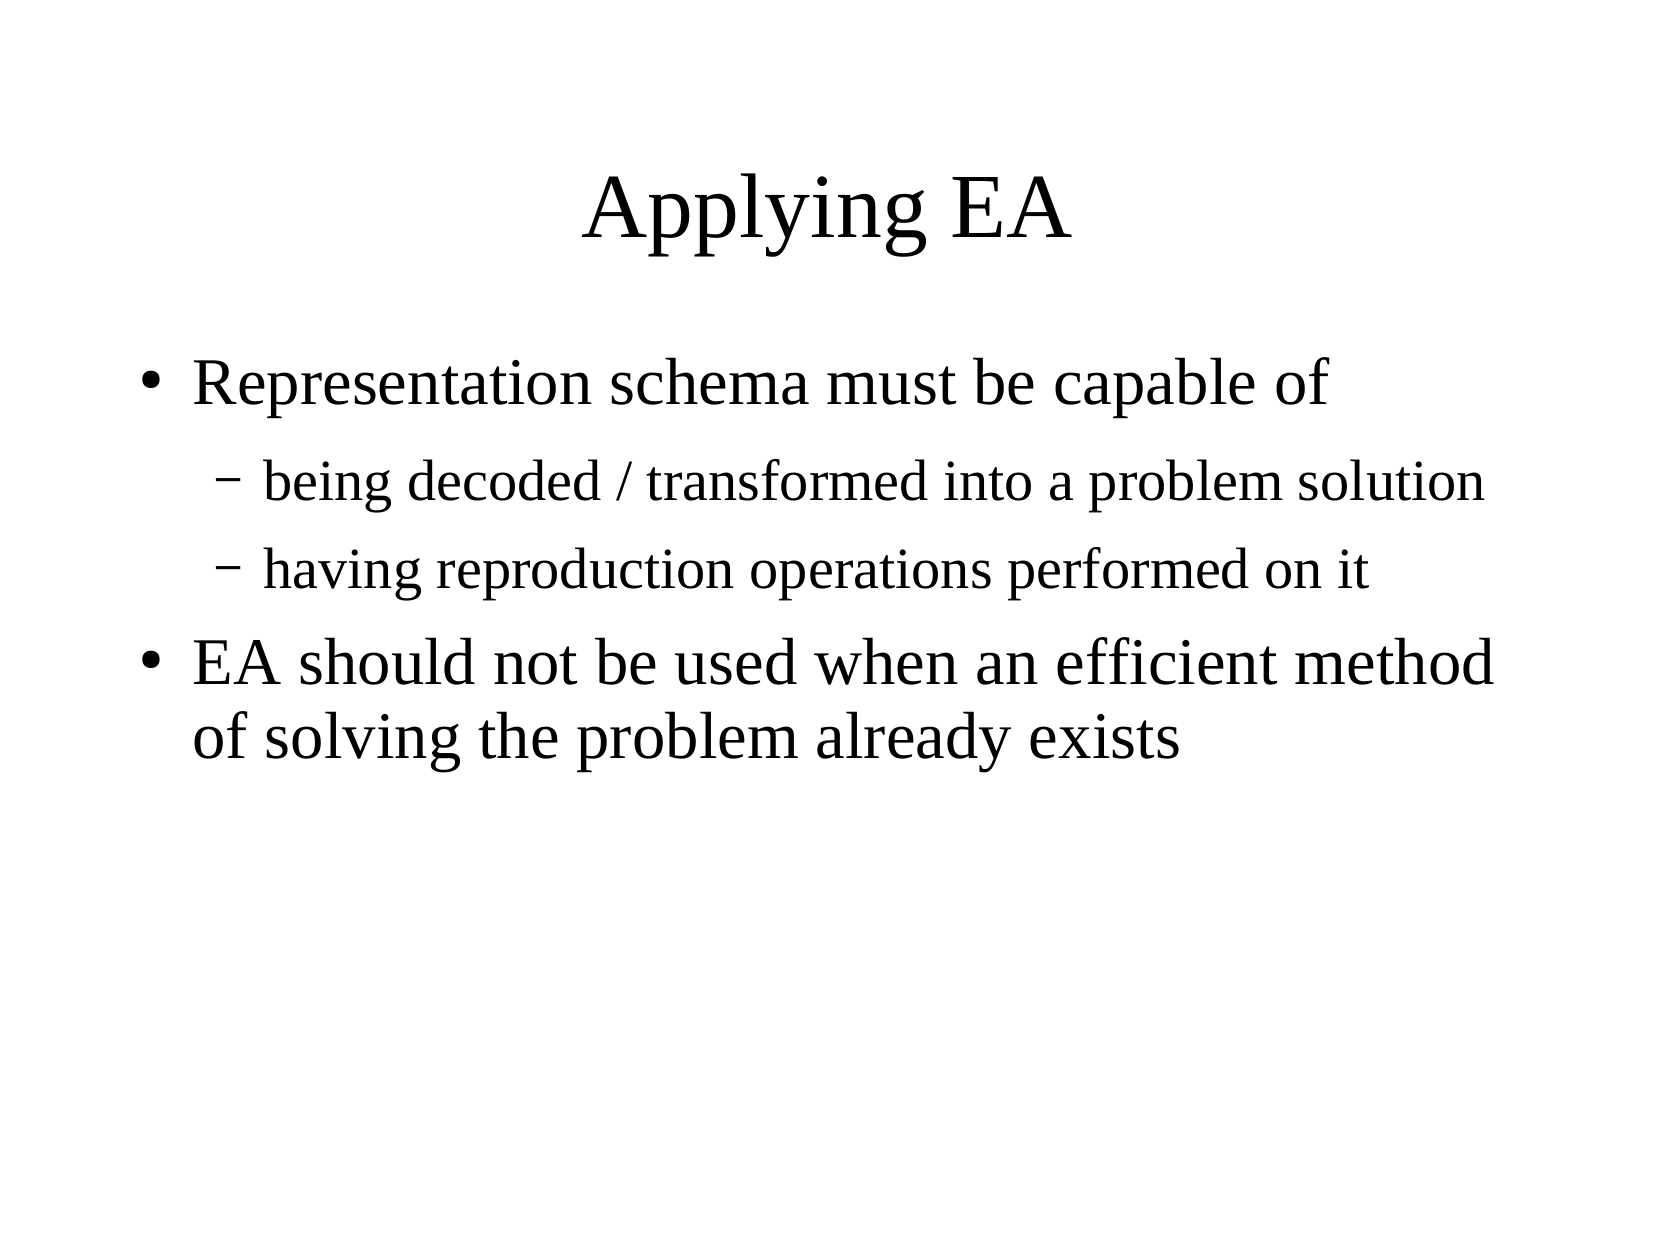

# Applying EA
Representation schema must be capable of
being decoded / transformed into a problem solution
having reproduction operations performed on it
EA should not be used when an efficient method of solving the problem already exists